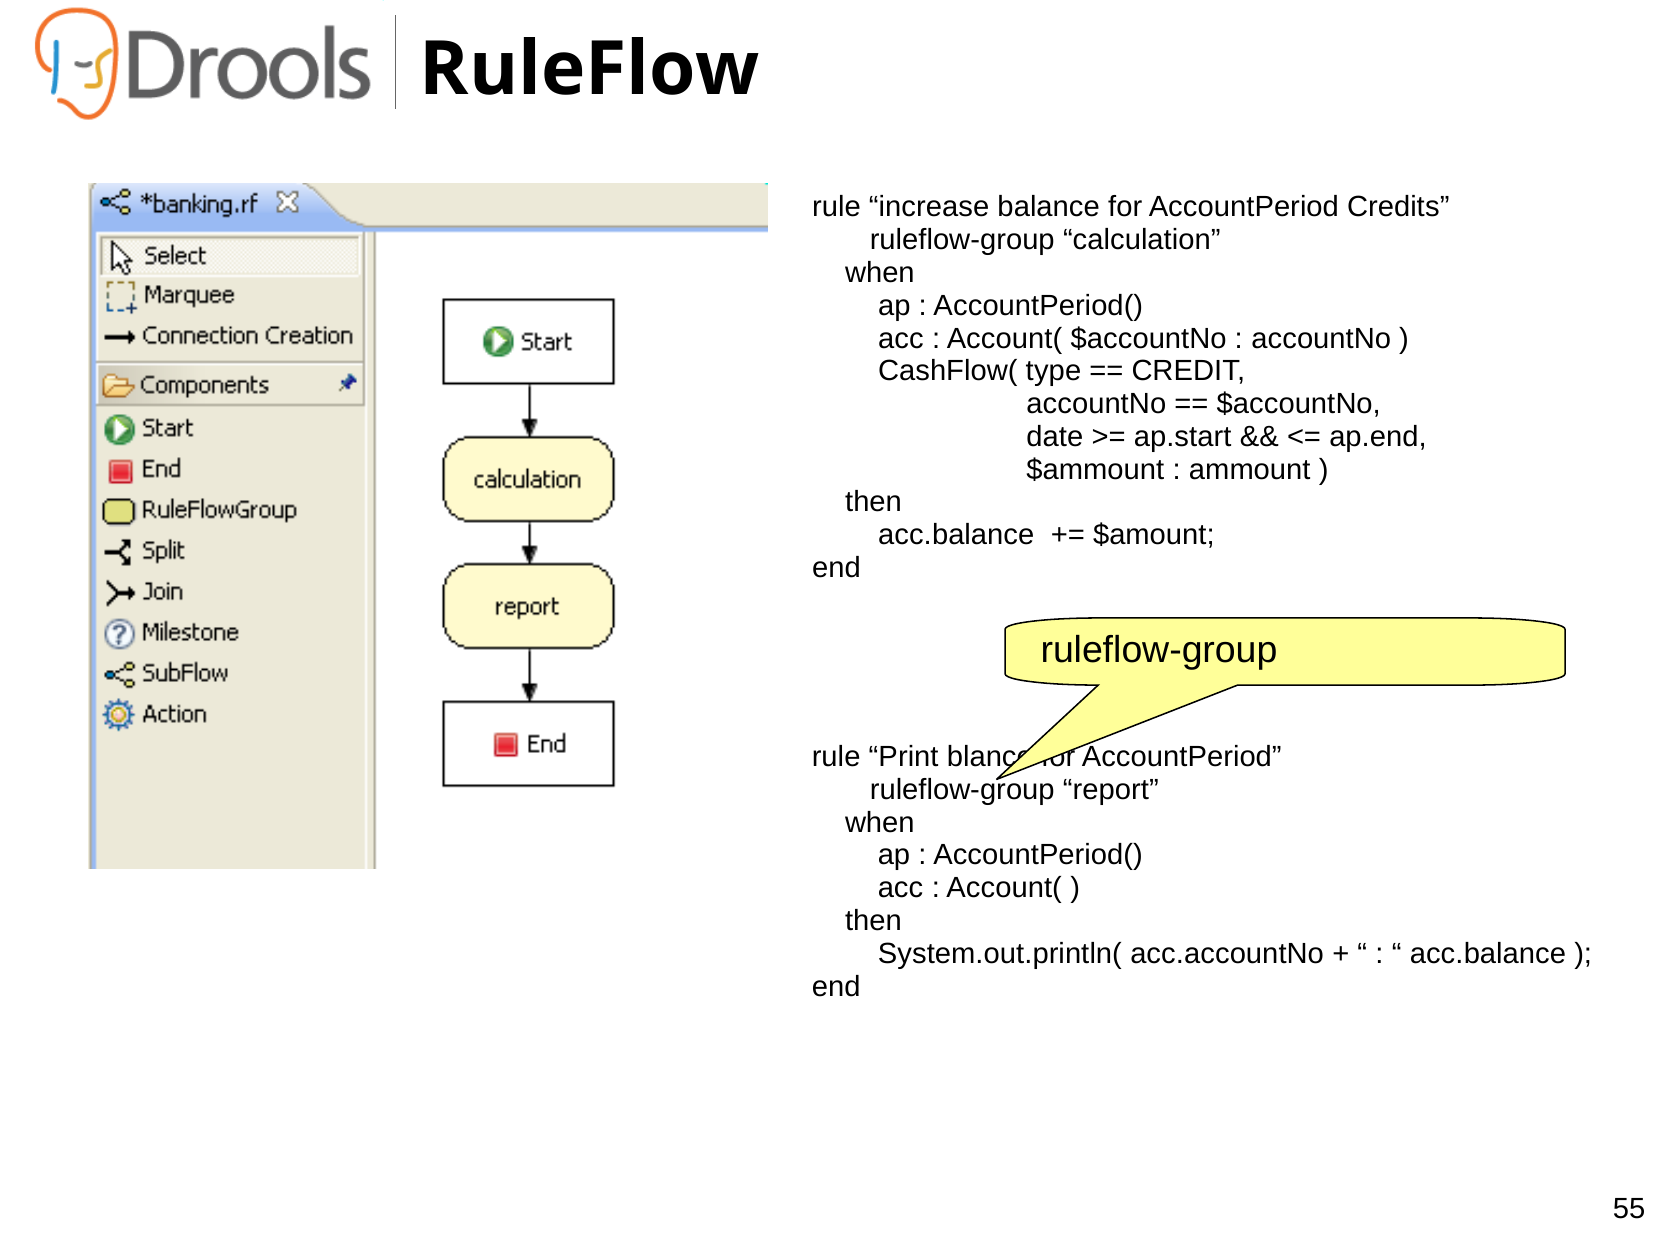

# RuleFlow
rule “increase balance for AccountPeriod Credits”
 ruleflow-group “calculation”
 when
 ap : AccountPeriod()
 acc : Account( $accountNo : accountNo )
 CashFlow( type == CREDIT,
 accountNo == $accountNo,
 date >= ap.start && <= ap.end,
 $ammount : ammount )
 then
 acc.balance += $amount;
end
ruleflow-group
rule “Print blance for AccountPeriod”
 ruleflow-group “report”
 when
 ap : AccountPeriod()
 acc : Account( )
 then
 System.out.println( acc.accountNo + “ : “ acc.balance );
end